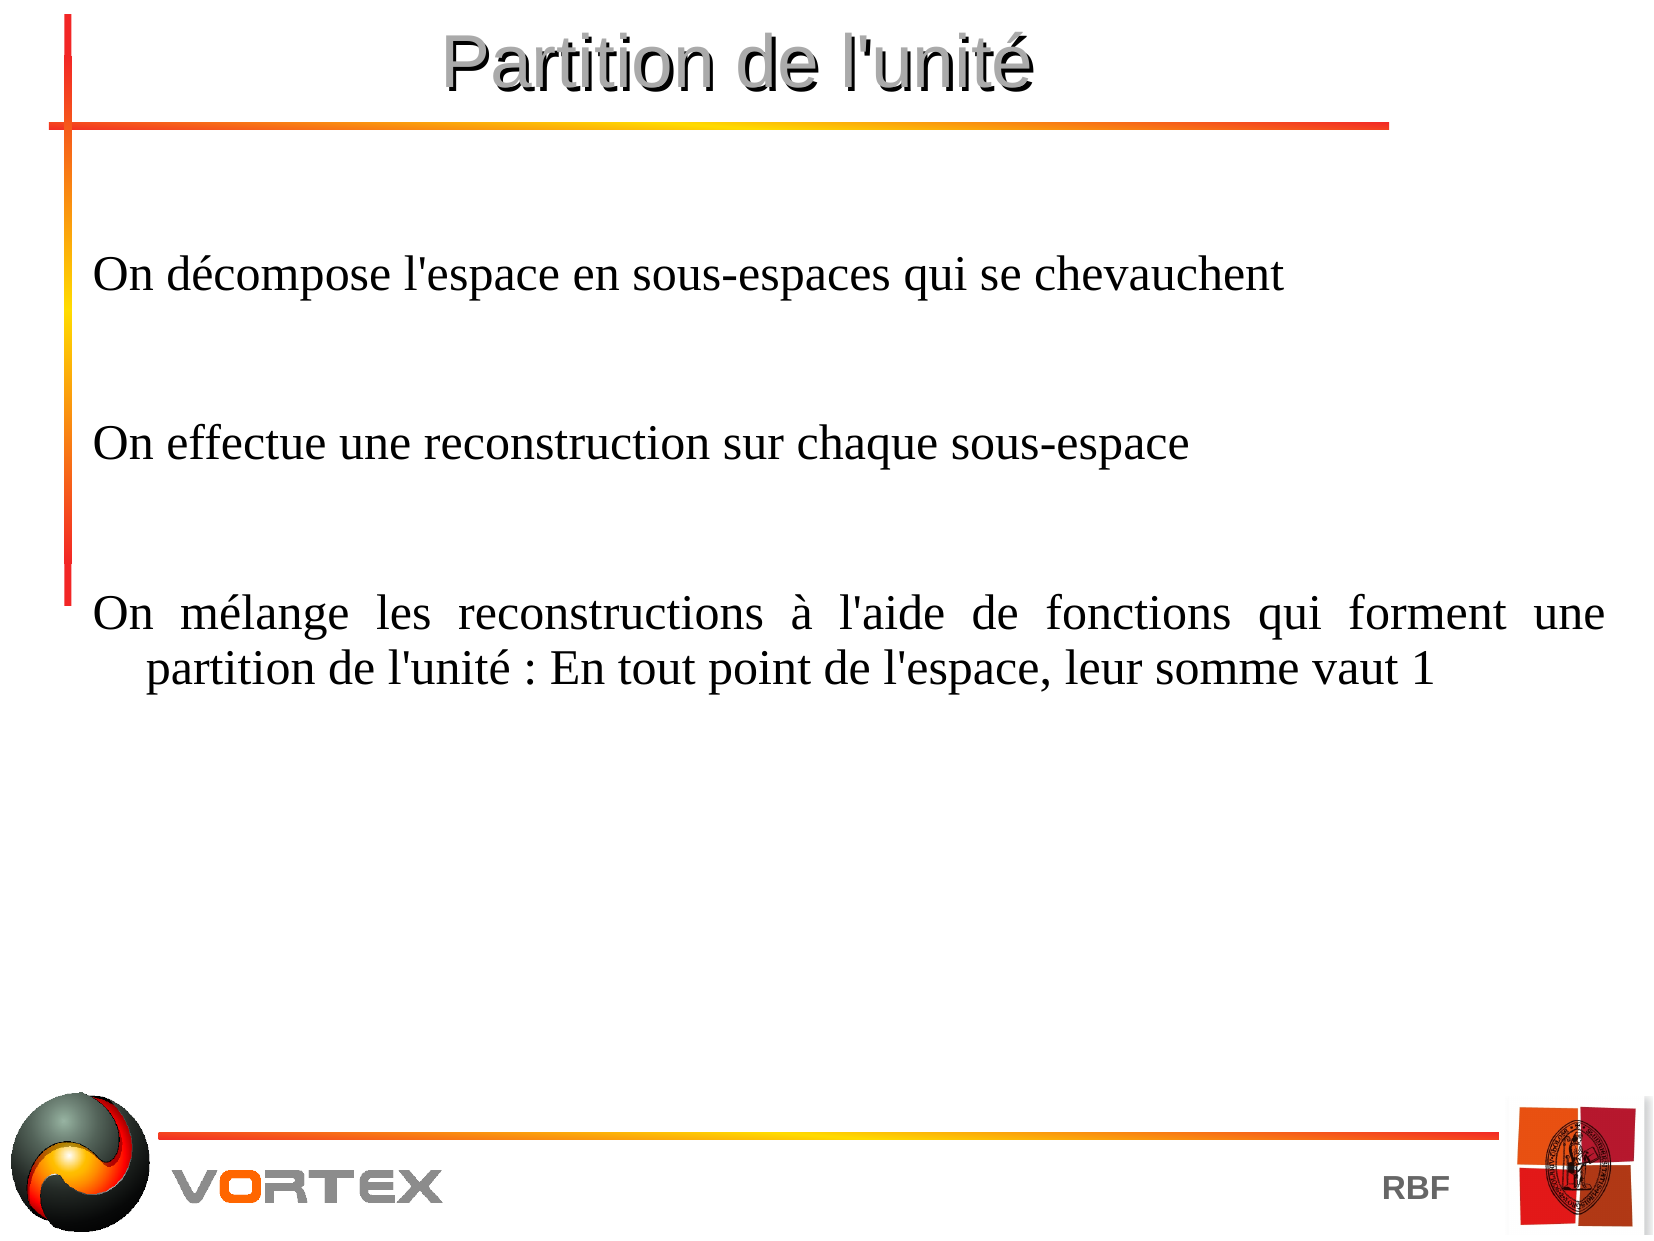

# Partition de l'unité
On décompose l'espace en sous-espaces qui se chevauchent
On effectue une reconstruction sur chaque sous-espace
On mélange les reconstructions à l'aide de fonctions qui forment une partition de l'unité : En tout point de l'espace, leur somme vaut 1